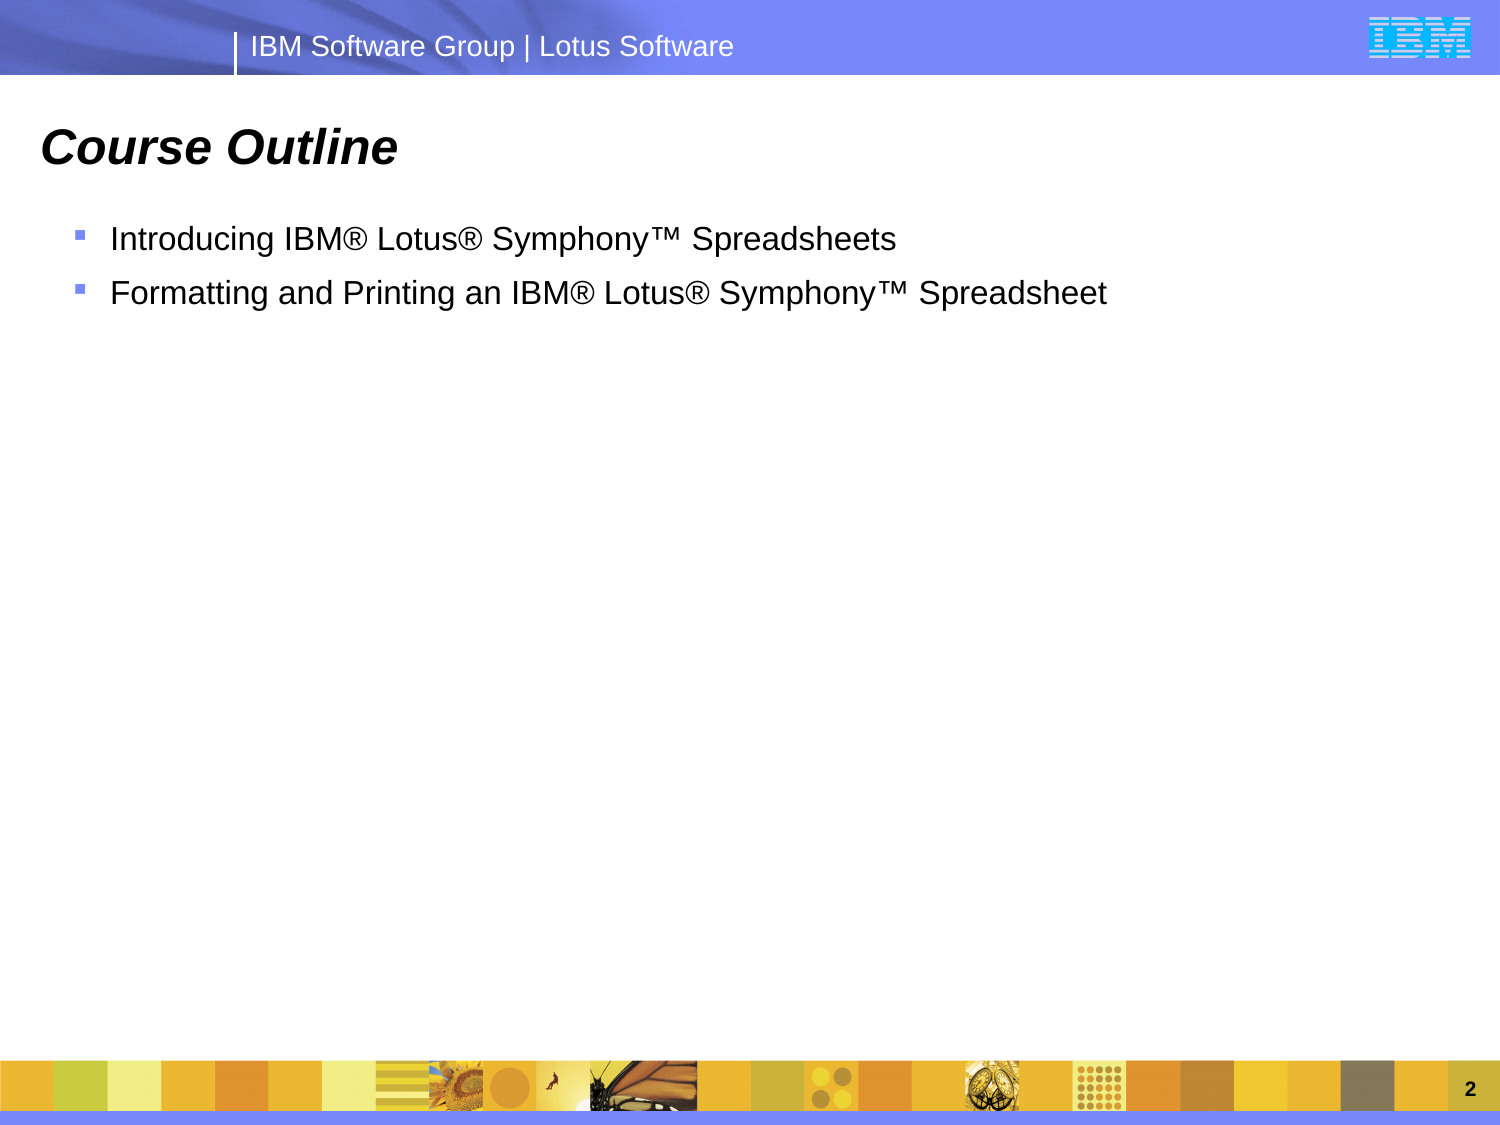

# Course Outline
Introducing IBM® Lotus® Symphony™ Spreadsheets
Formatting and Printing an IBM® Lotus® Symphony™ Spreadsheet
2